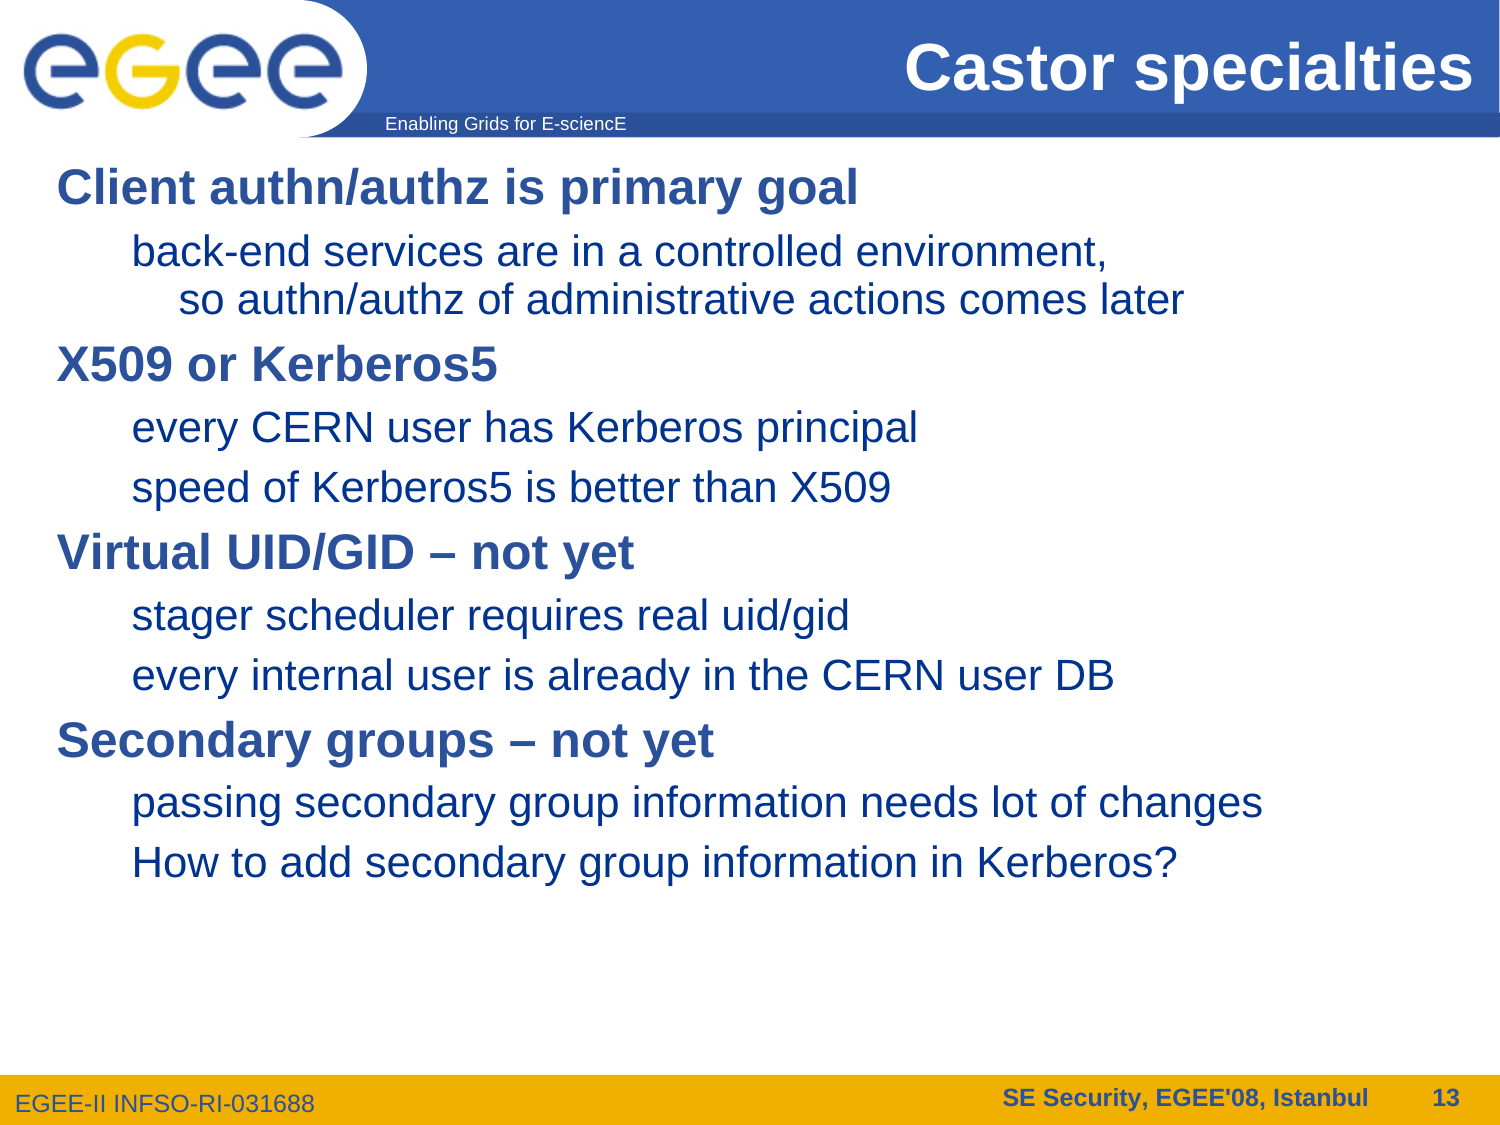

# Castor specialties
Client authn/authz is primary goal
back-end services are in a controlled environment,
so authn/authz of administrative actions comes later
X509 or Kerberos5
every CERN user has Kerberos principal
speed of Kerberos5 is better than X509
Virtual UID/GID – not yet
stager scheduler requires real uid/gid
every internal user is already in the CERN user DB
Secondary groups – not yet
passing secondary group information needs lot of changes
How to add secondary group information in Kerberos?
SE Security, EGEE'08, Istanbul
13